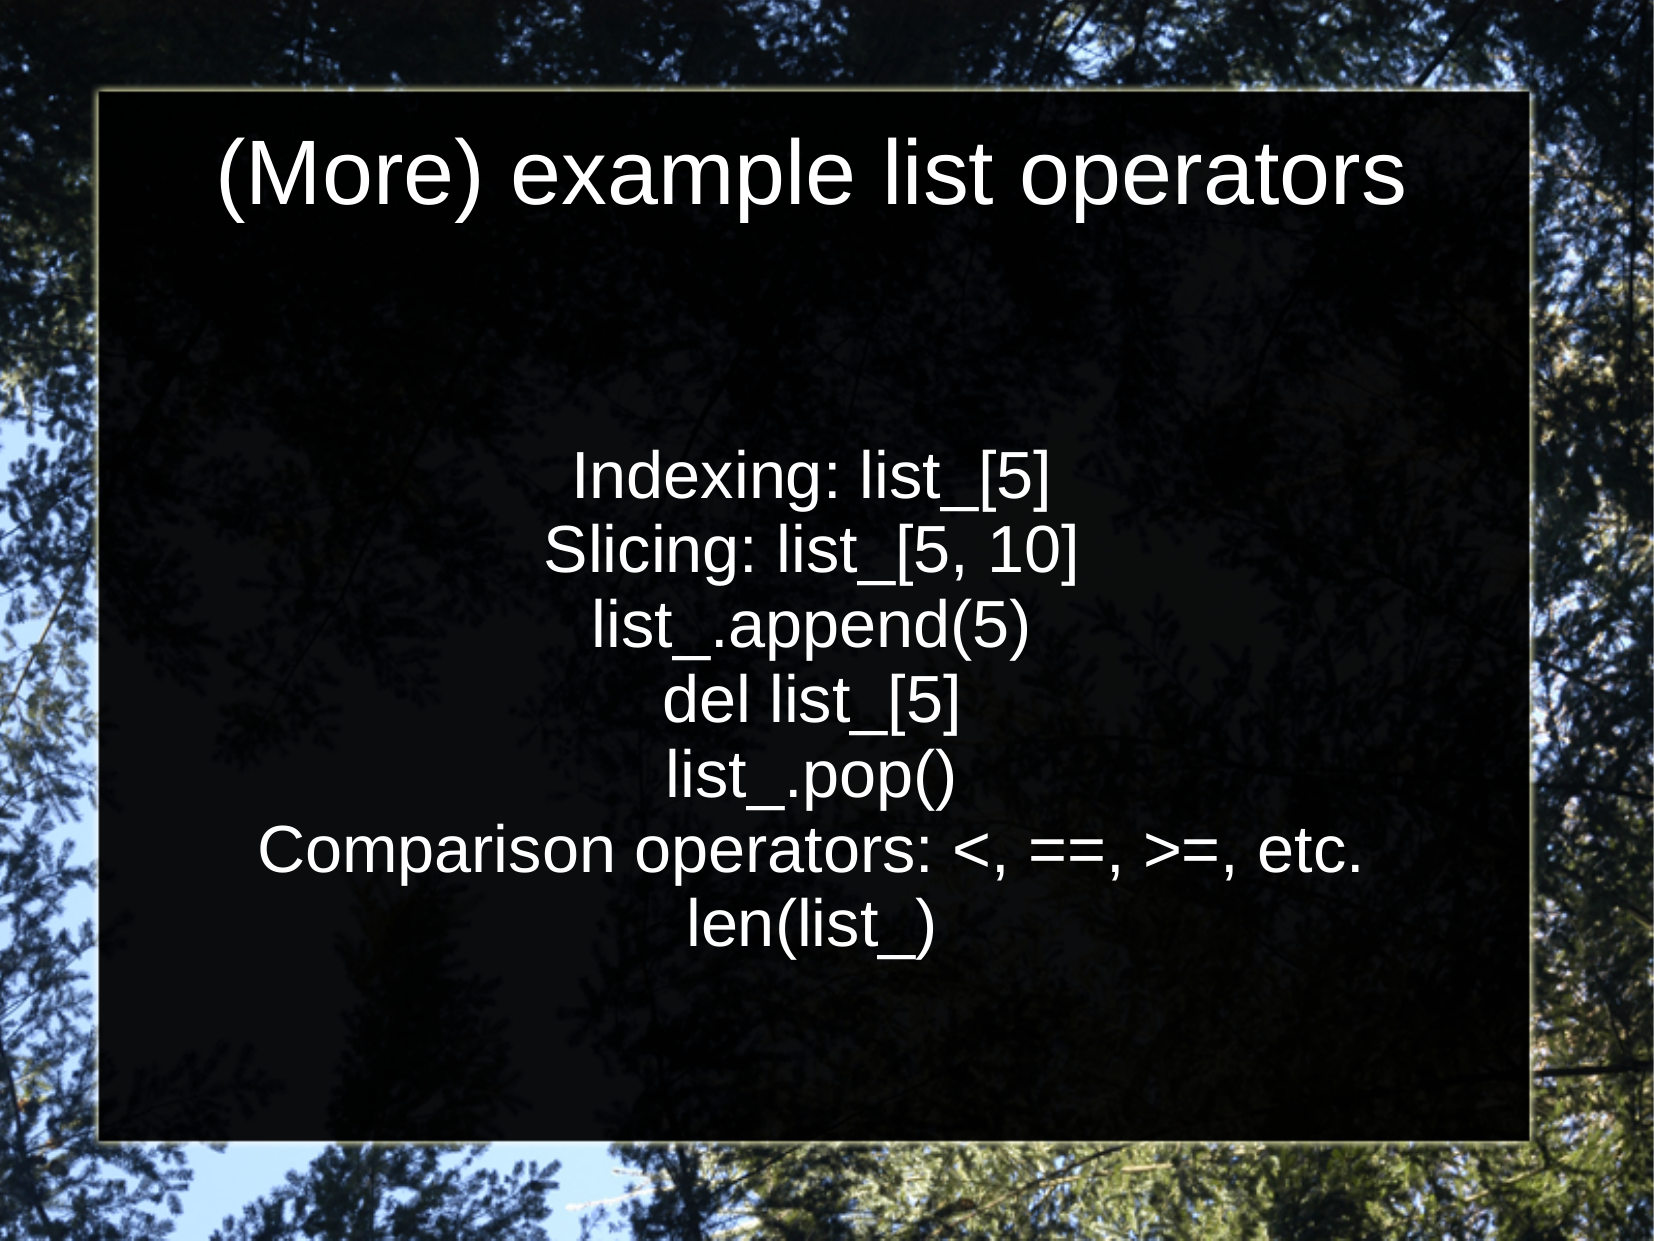

# (More) example list operators
Indexing: list_[5]
Slicing: list_[5, 10]
list_.append(5)
del list_[5]
list_.pop()
Comparison operators: <, ==, >=, etc.
len(list_)